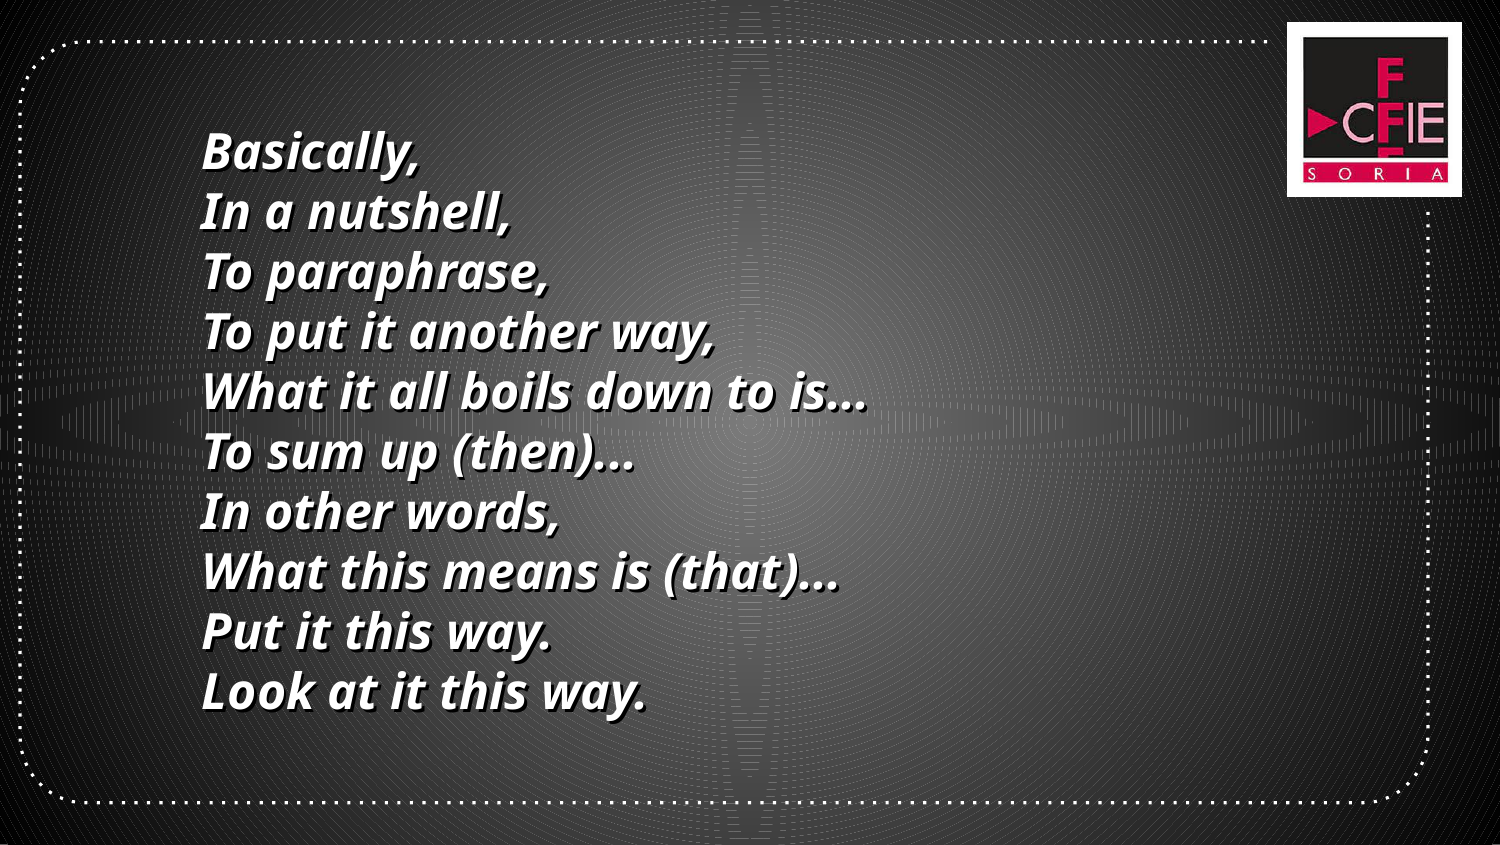

Basically,
In a nutshell,
To paraphrase,
To put it another way,
What it all boils down to is...
To sum up (then)...
In other words,
What this means is (that)...
Put it this way.
Look at it this way.